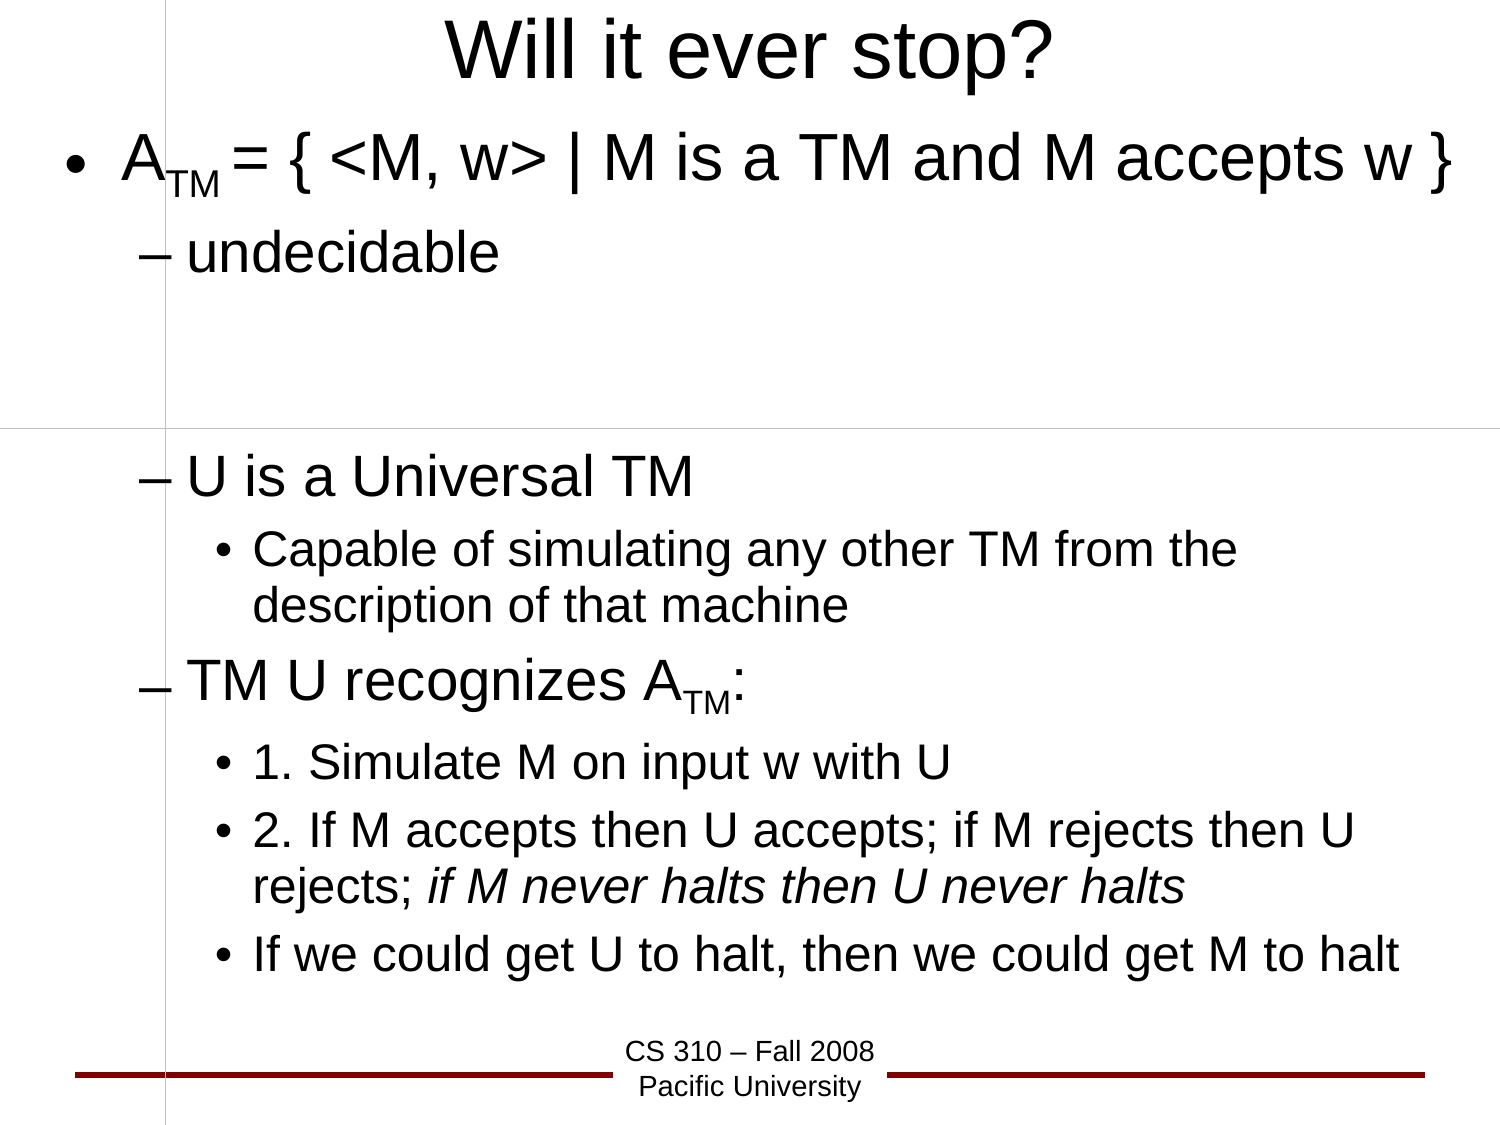

# Will it ever stop?
ATM = { <M, w> | M is a TM and M accepts w }
undecidable
U is a Universal TM
Capable of simulating any other TM from the description of that machine
TM U recognizes ATM:
1. Simulate M on input w with U
2. If M accepts then U accepts; if M rejects then U rejects; if M never halts then U never halts
If we could get U to halt, then we could get M to halt